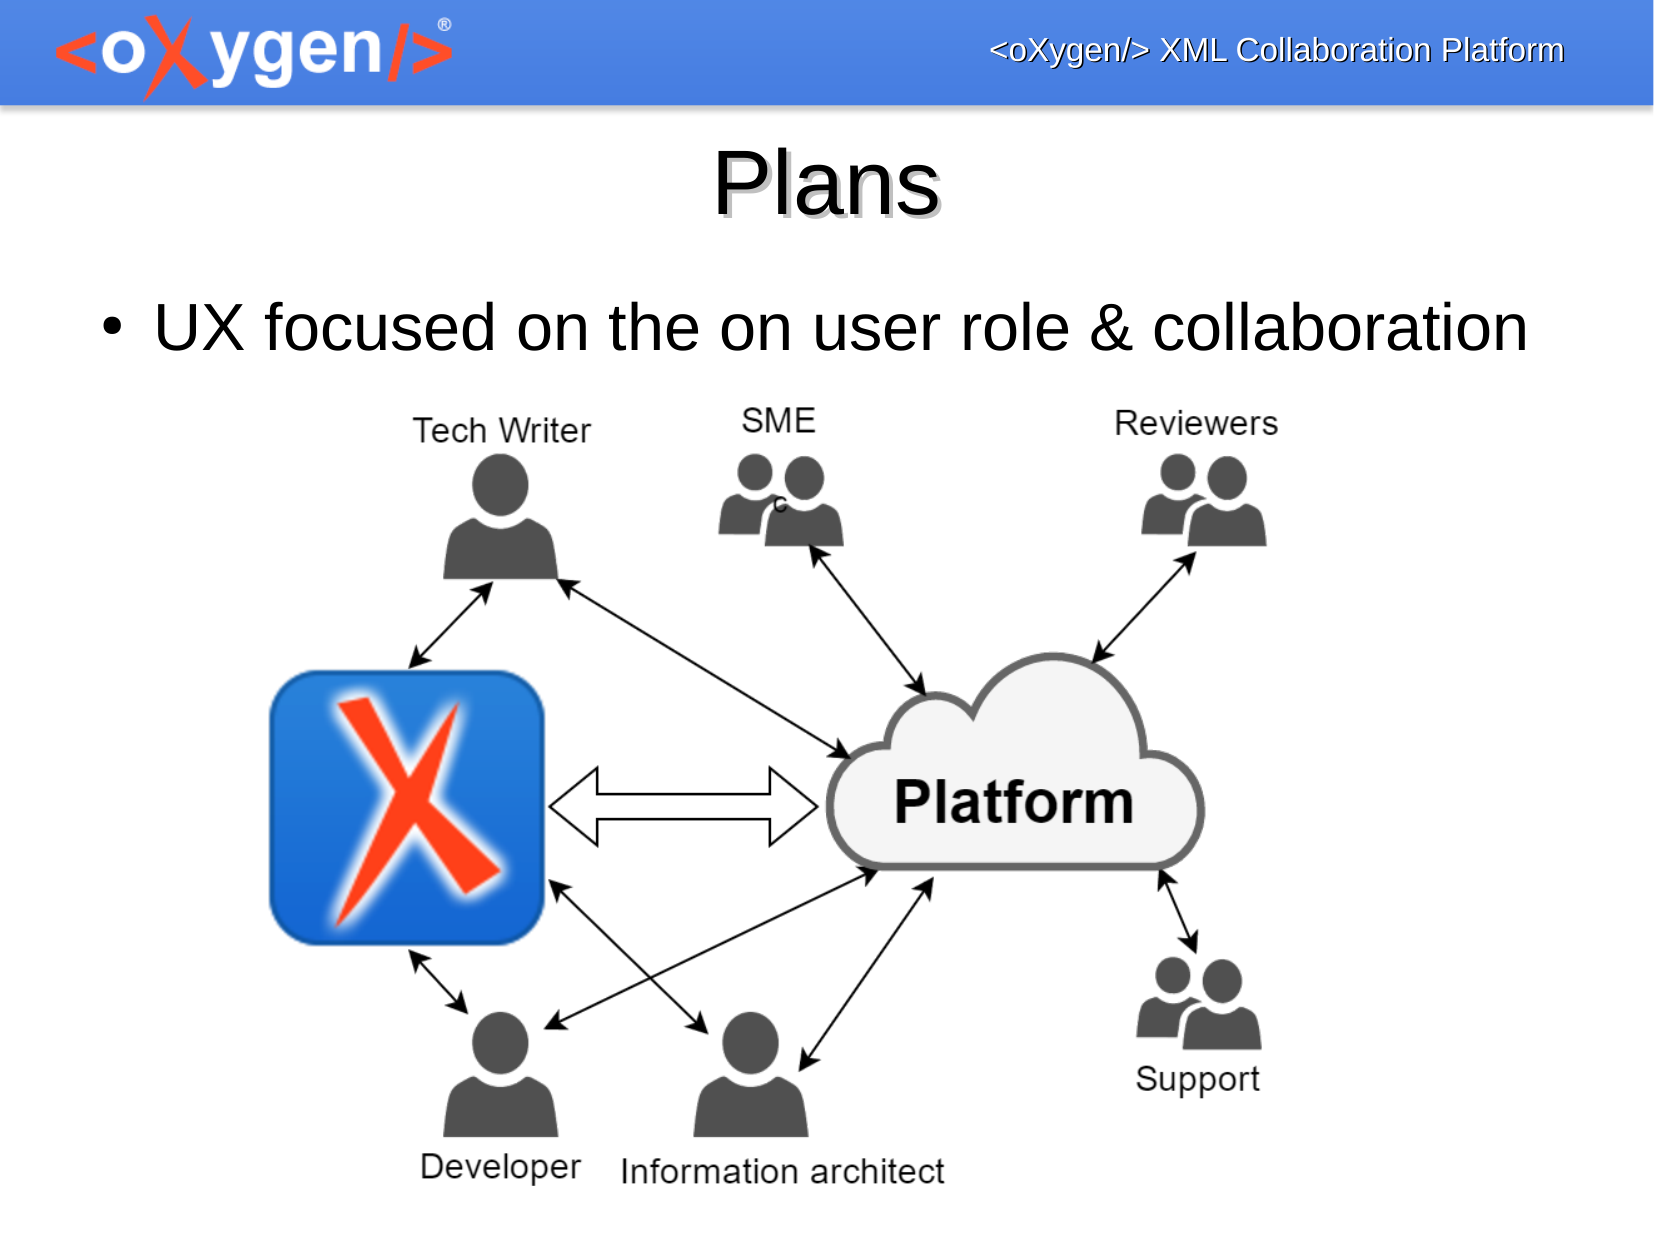

# Plans
UX focused on the on user role & collaboration